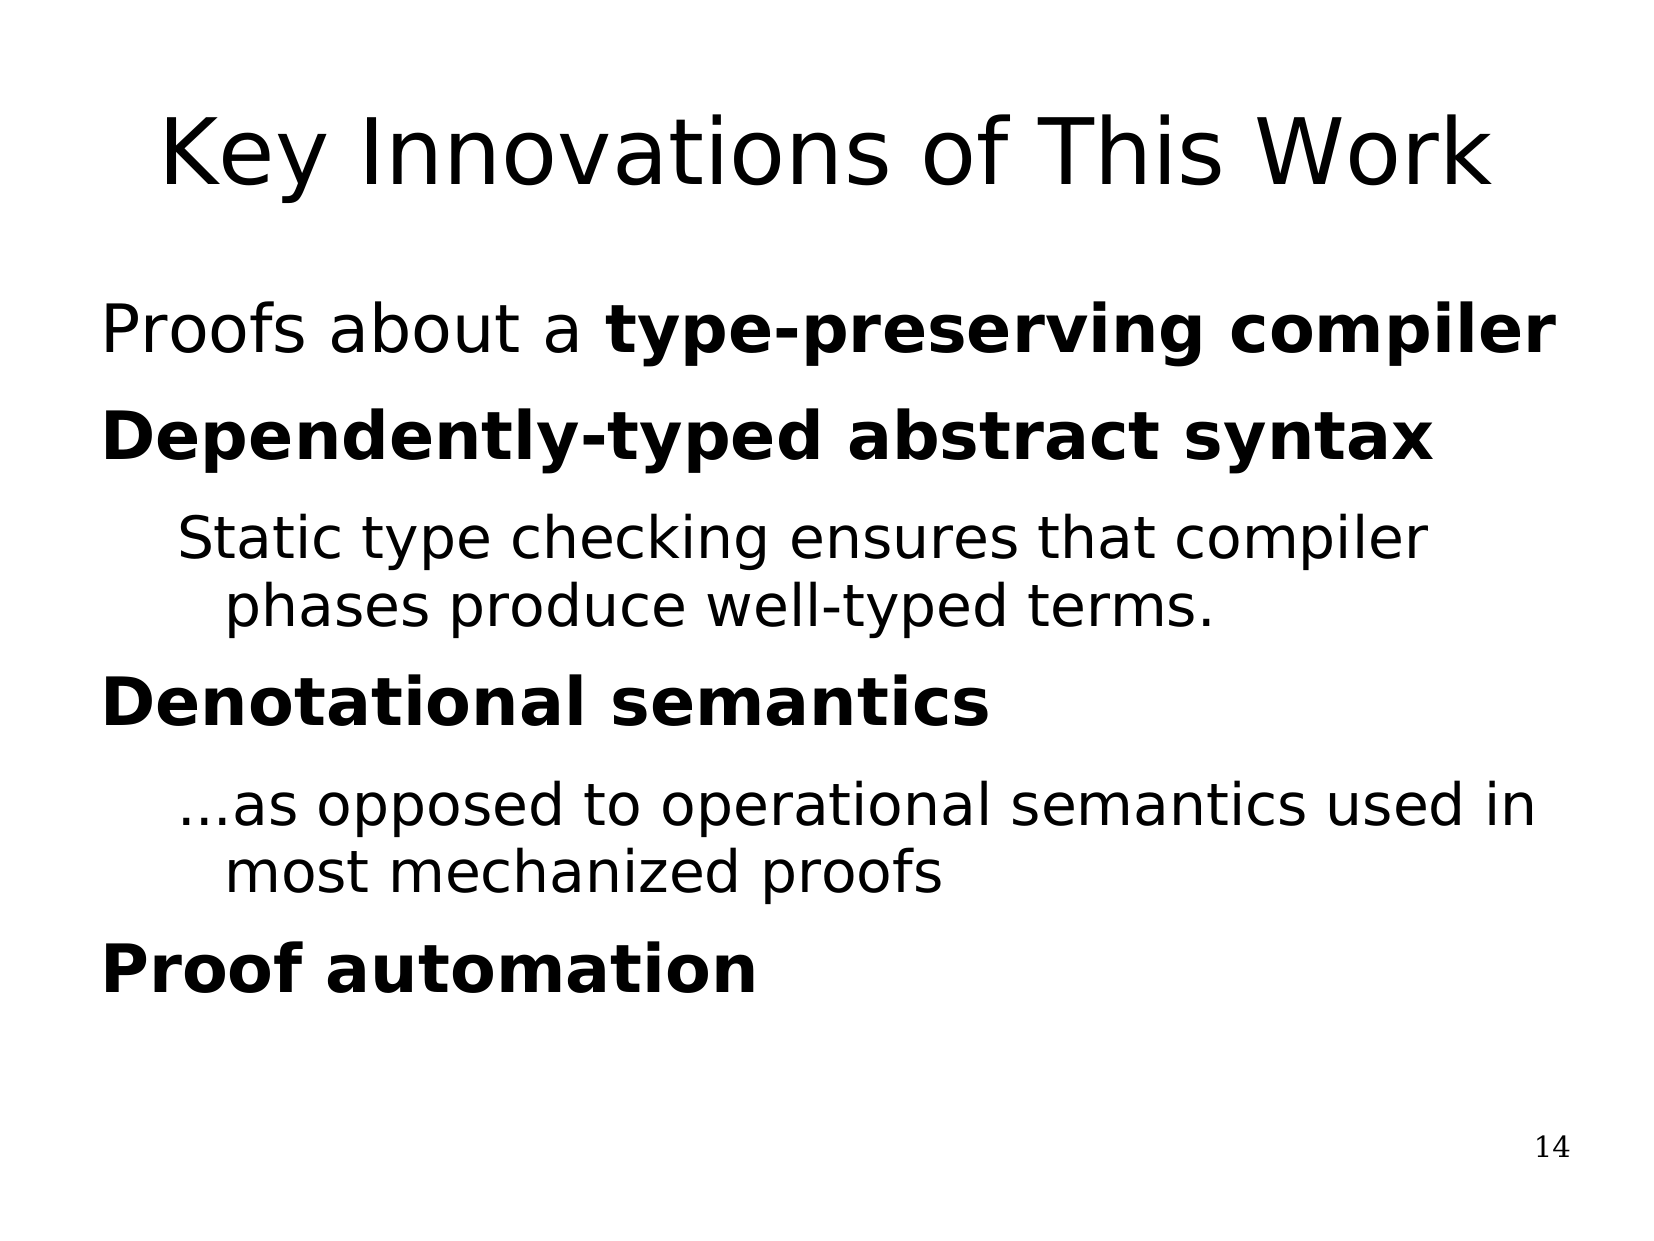

# Key Innovations of This Work
Proofs about a type-preserving compiler
Dependently-typed abstract syntax
Static type checking ensures that compiler phases produce well-typed terms.
Denotational semantics
...as opposed to operational semantics used in most mechanized proofs
Proof automation
14